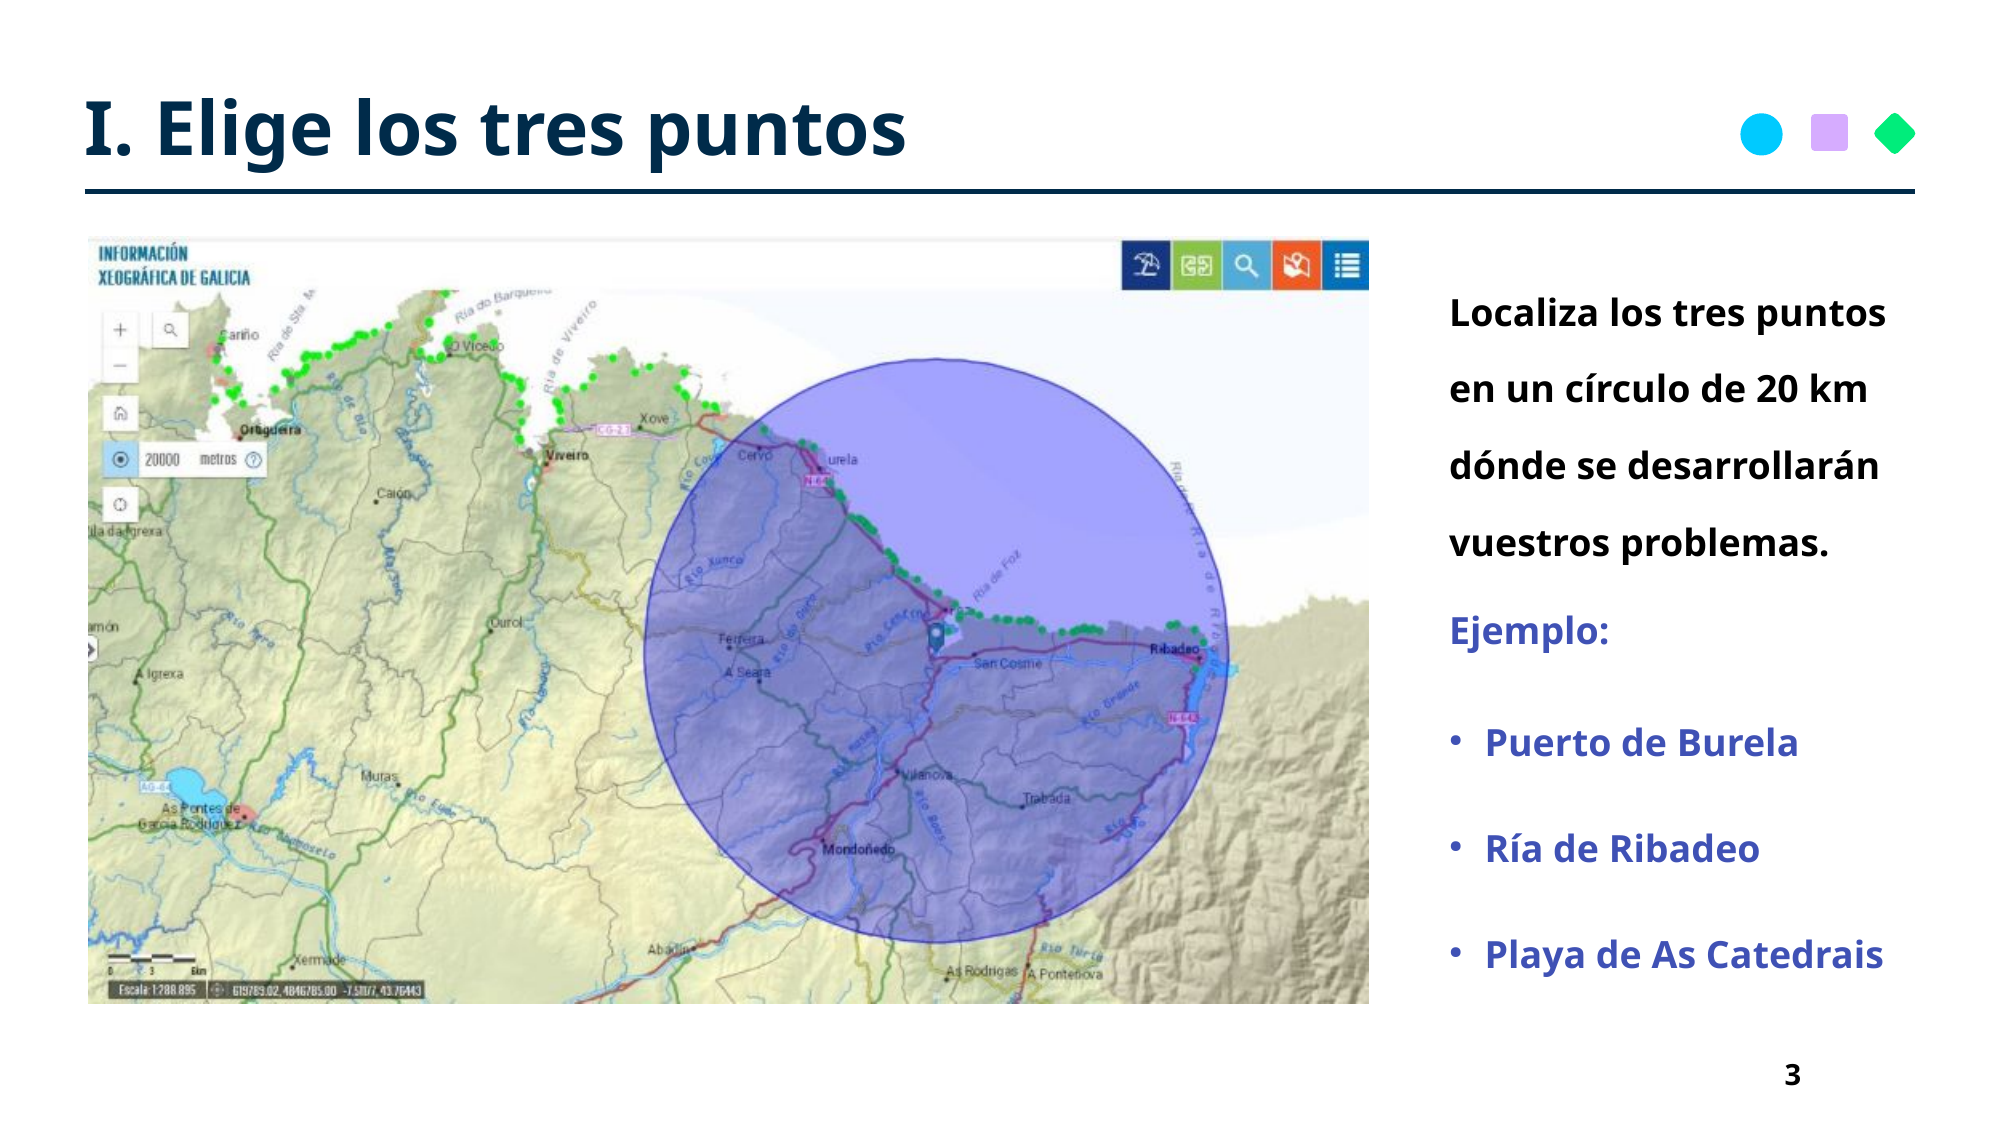

# I. Elige los tres puntos
Localiza los tres puntos en un círculo de 20 km dónde se desarrollarán vuestros problemas.
Ejemplo:
Puerto de Burela
Ría de Ribadeo
Playa de As Catedrais